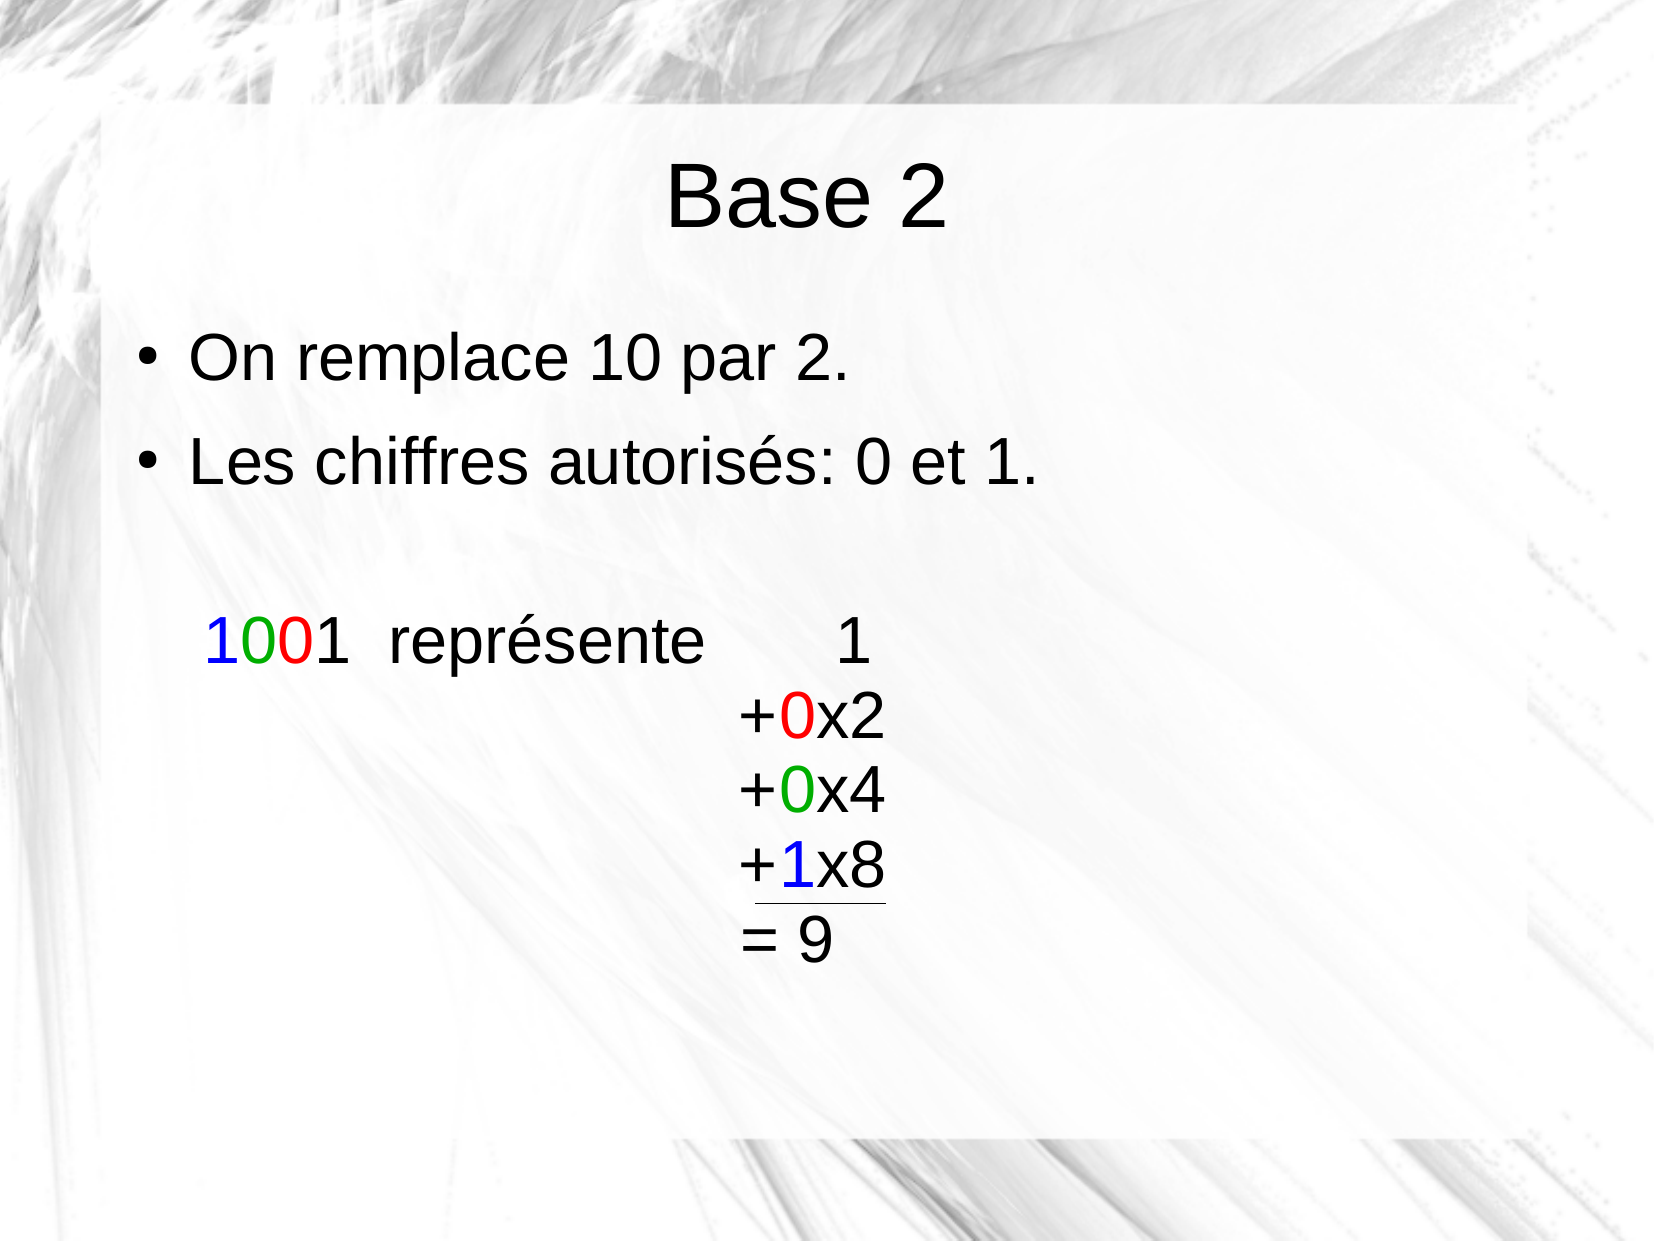

# Base 2
On remplace 10 par 2.
Les chiffres autorisés: 0 et 1.
1001 représente 1
 +0x2
 +0x4
 +1x8
 = 9